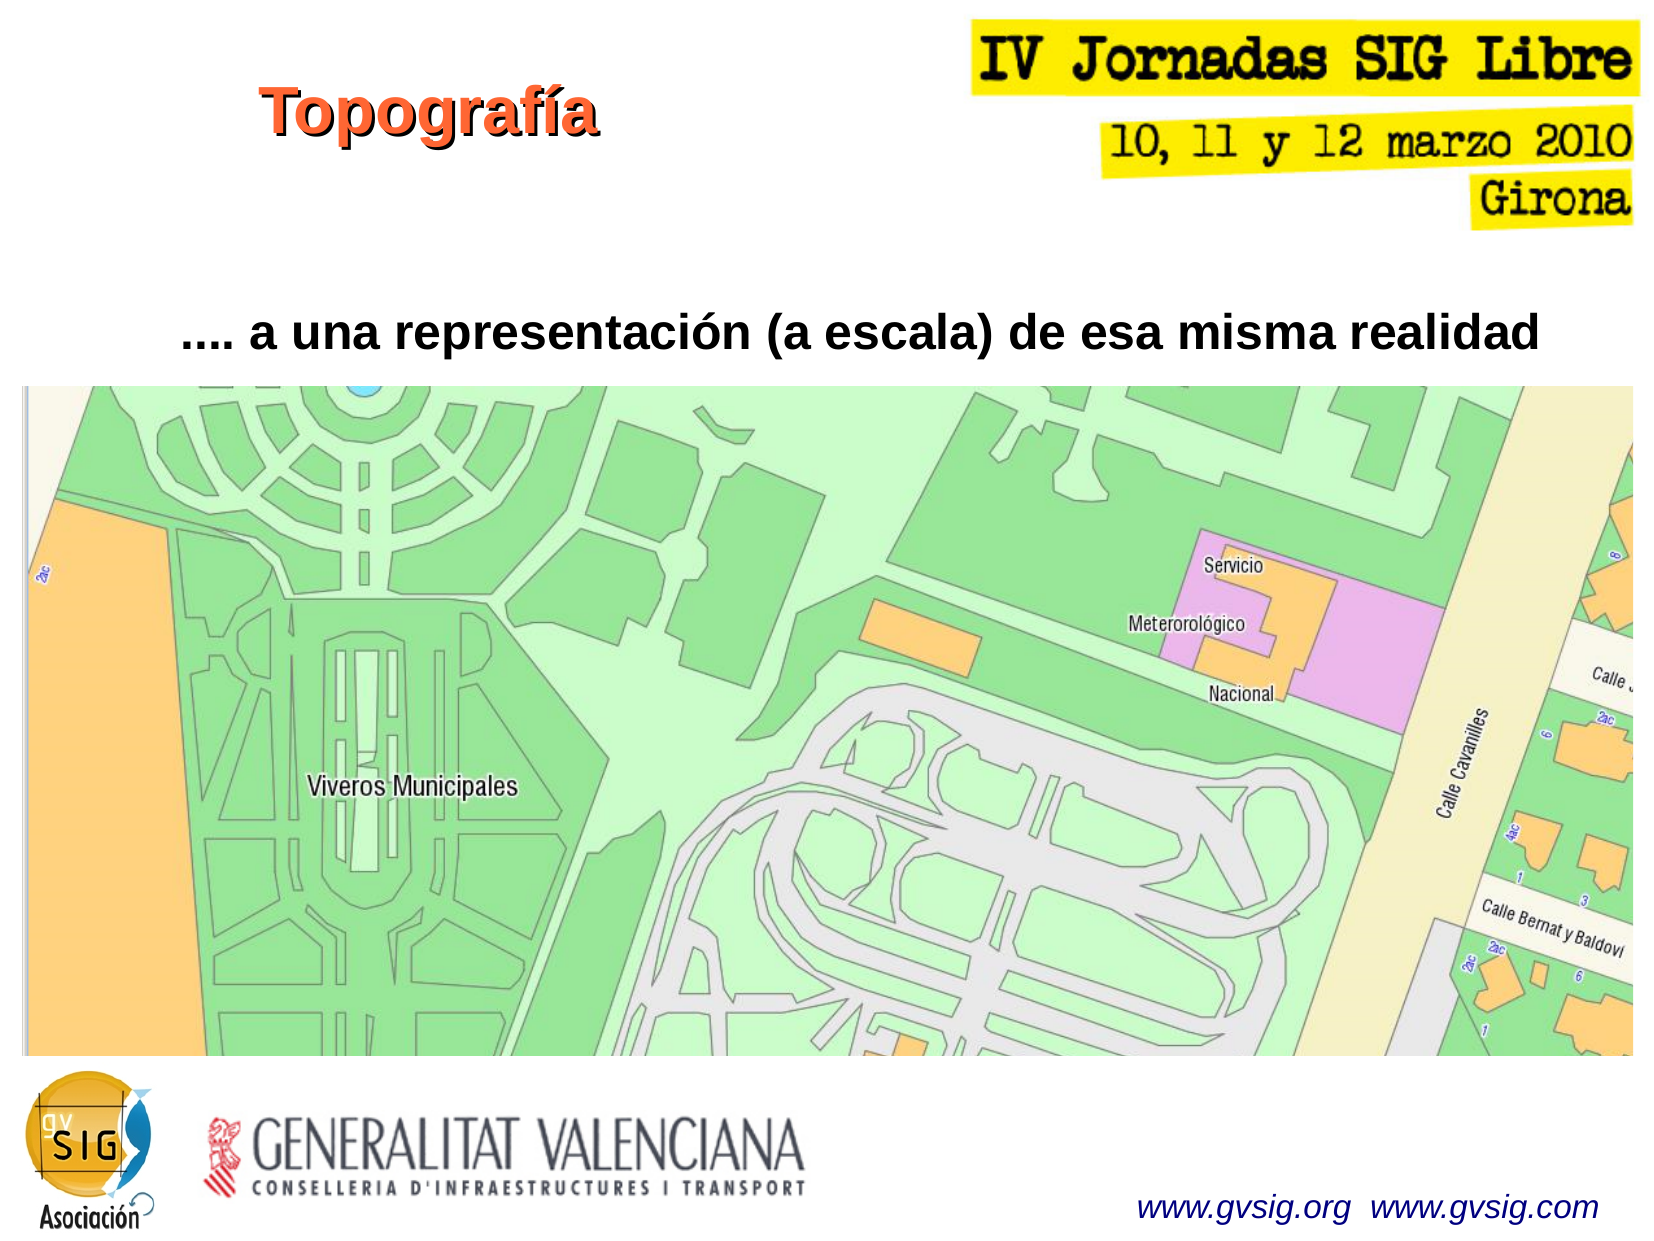

# Topografía
	.... a una representación (a escala) de esa misma realidad